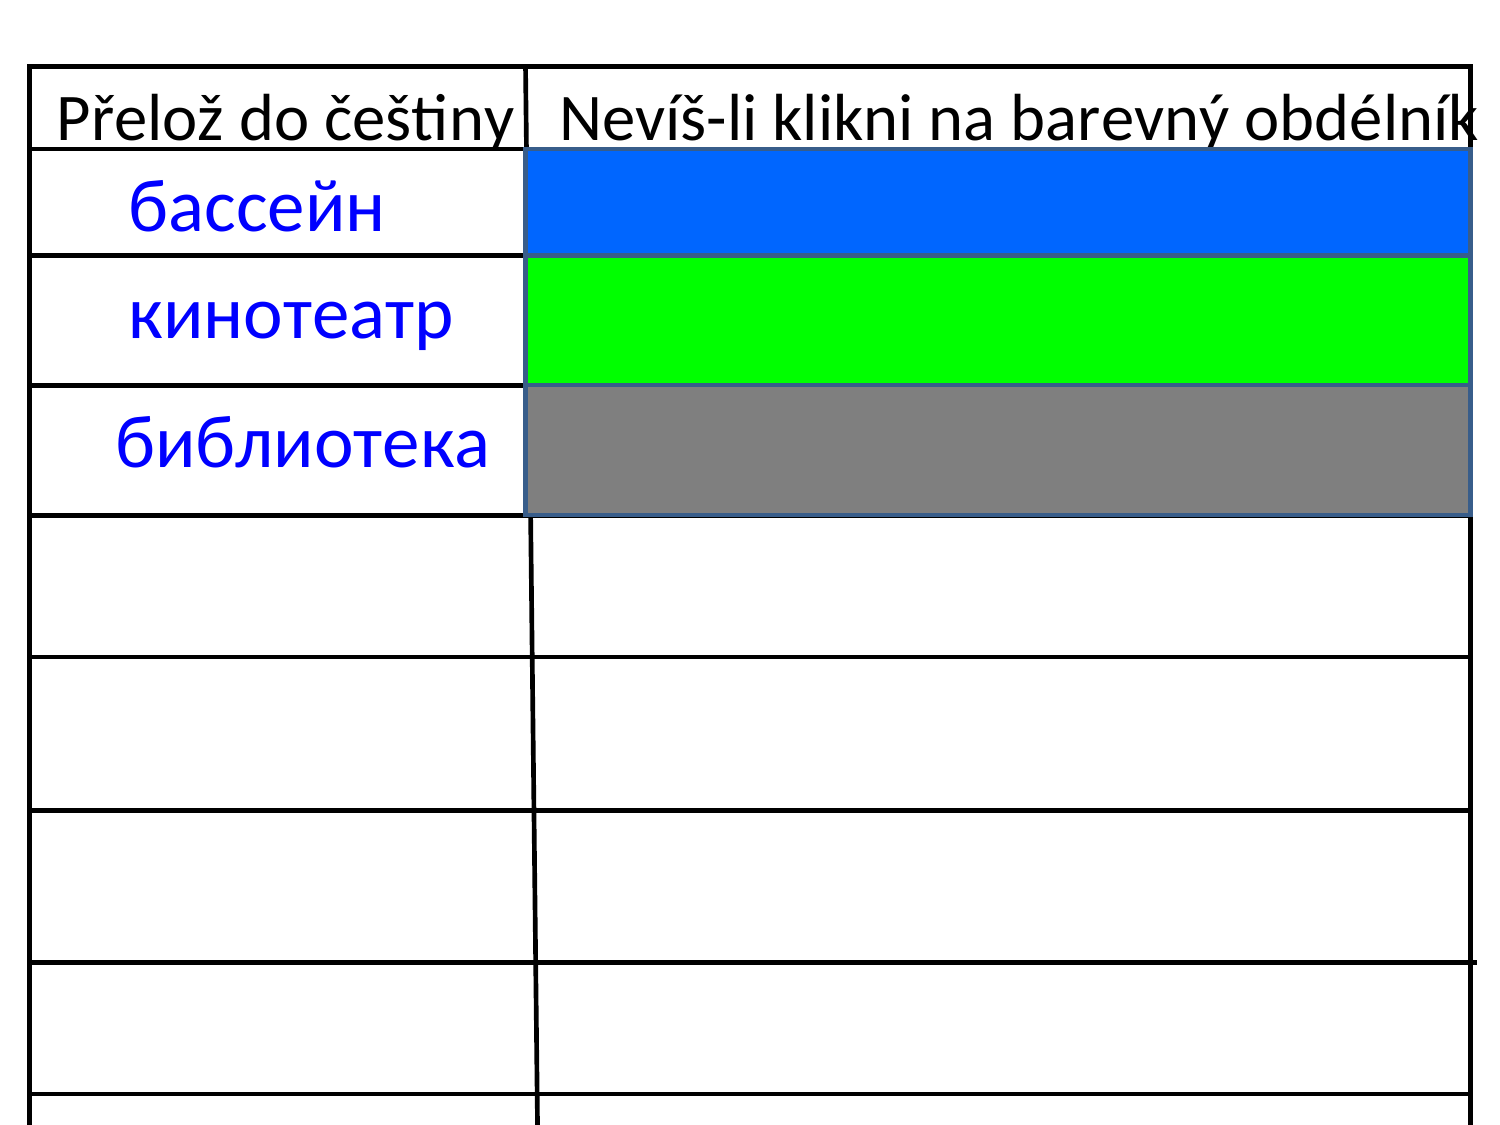

Přelož do češtiny Nevíš-li klikni na barevný obdélník
бассейн
bazén
кинотеатр
kino
библиотека
knihovna